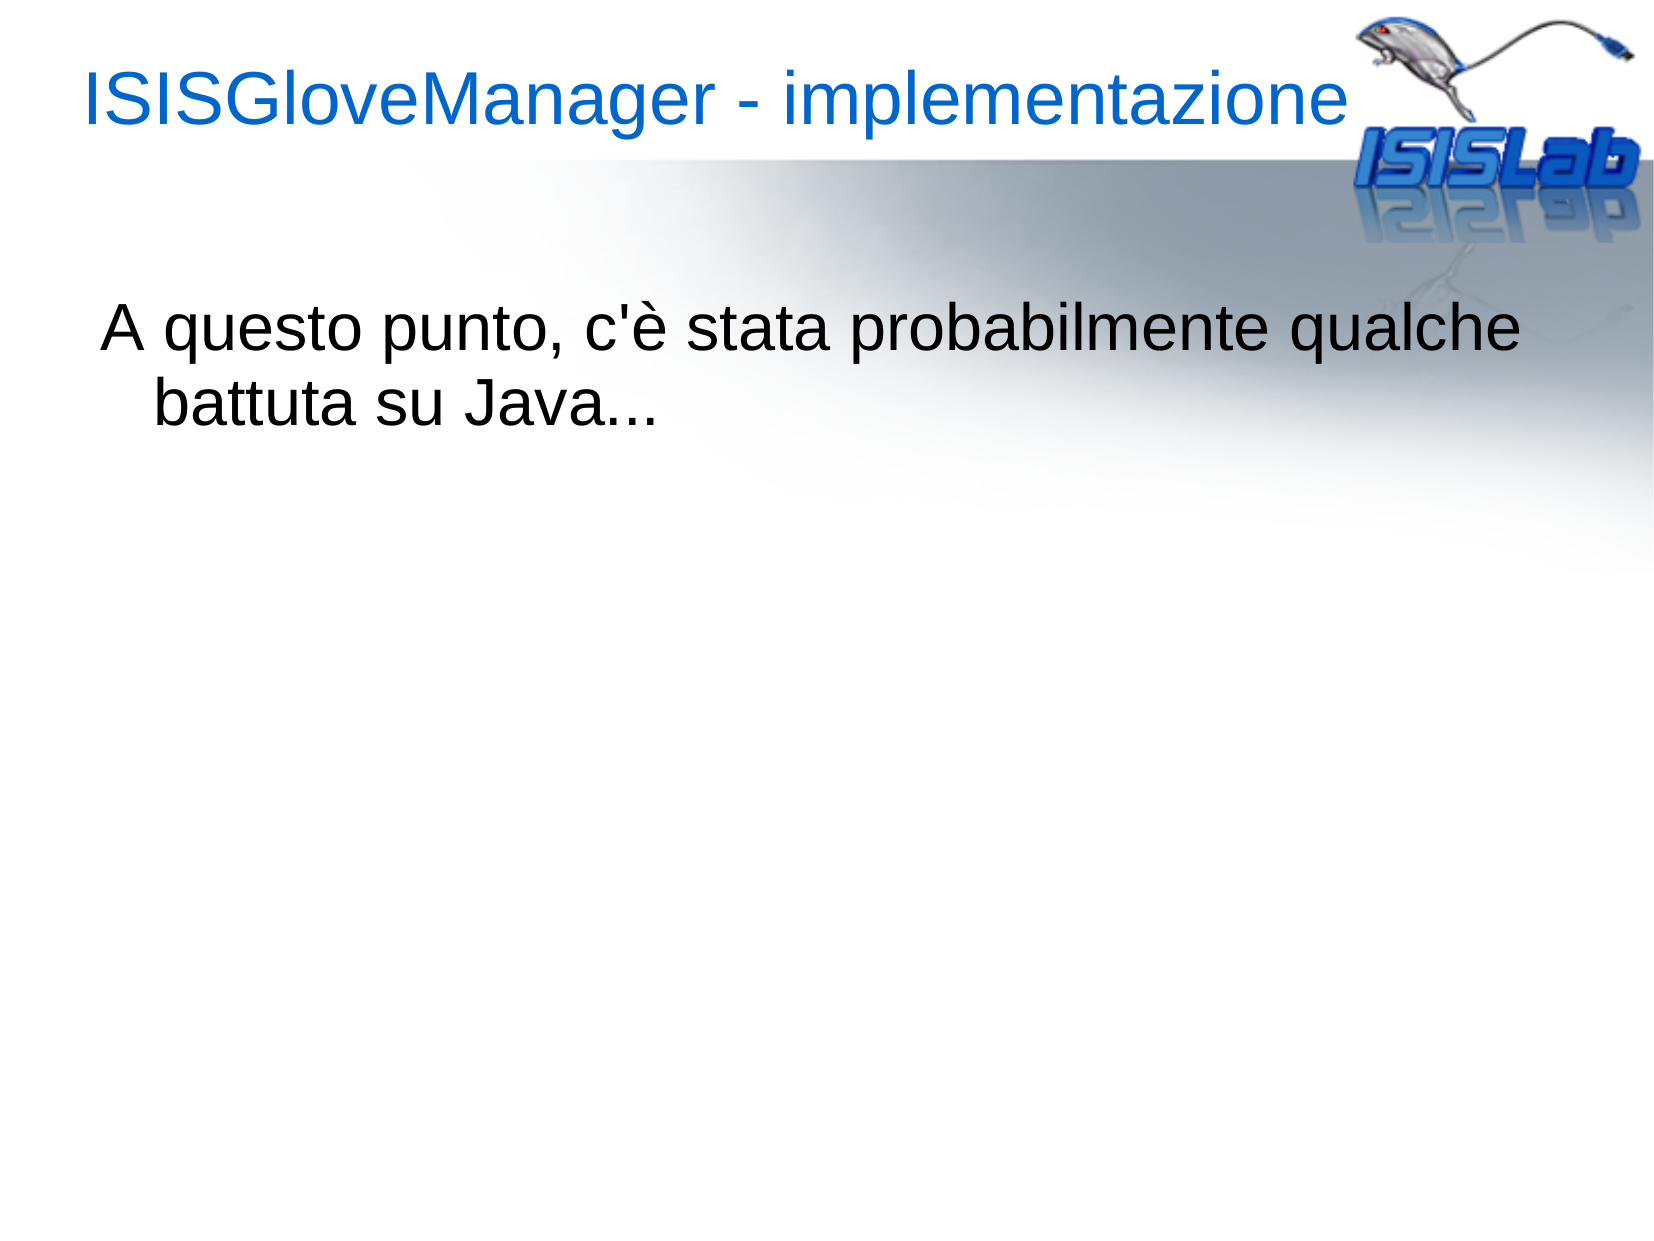

ISISGloveManager - implementazione
# A questo punto, c'è stata probabilmente qualche battuta su Java...